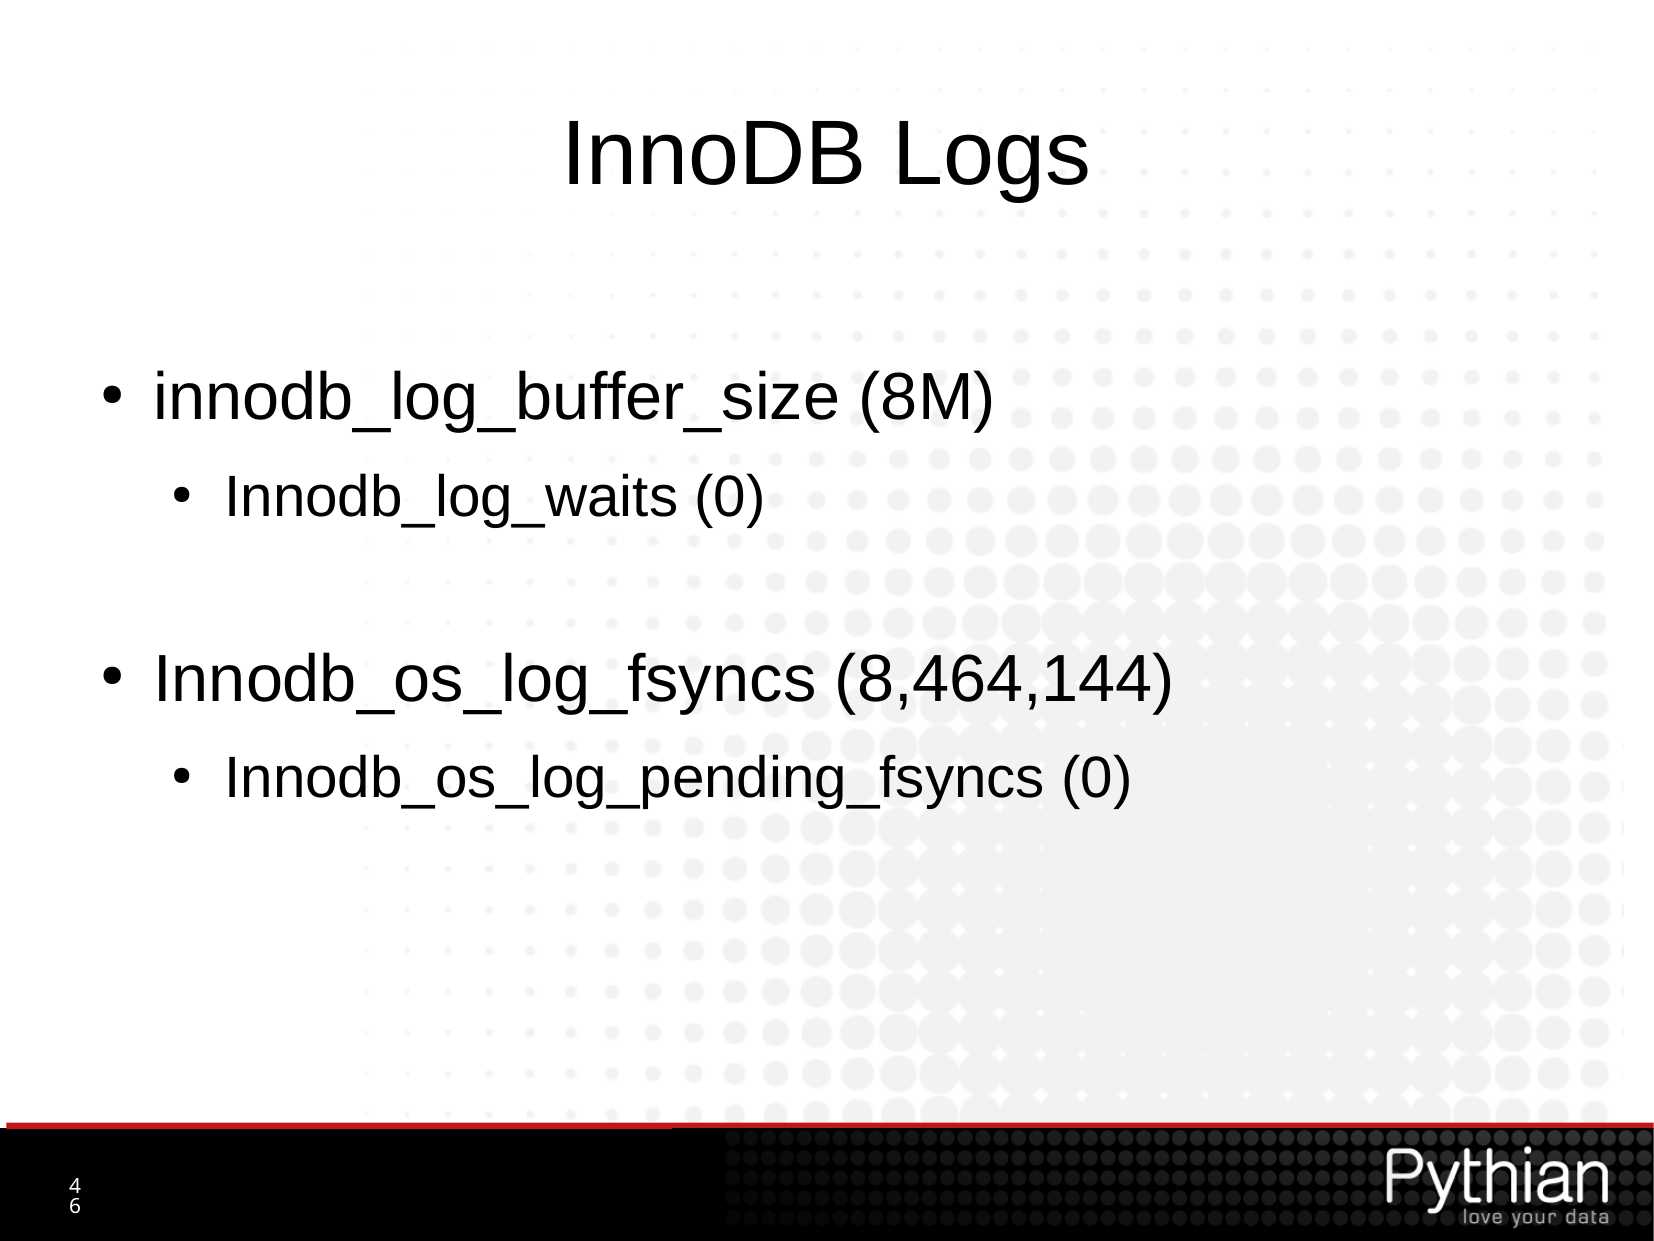

# InnoDB Logs
innodb_log_buffer_size (8M)
Innodb_log_waits (0)
Innodb_os_log_fsyncs (8,464,144)
Innodb_os_log_pending_fsyncs (0)